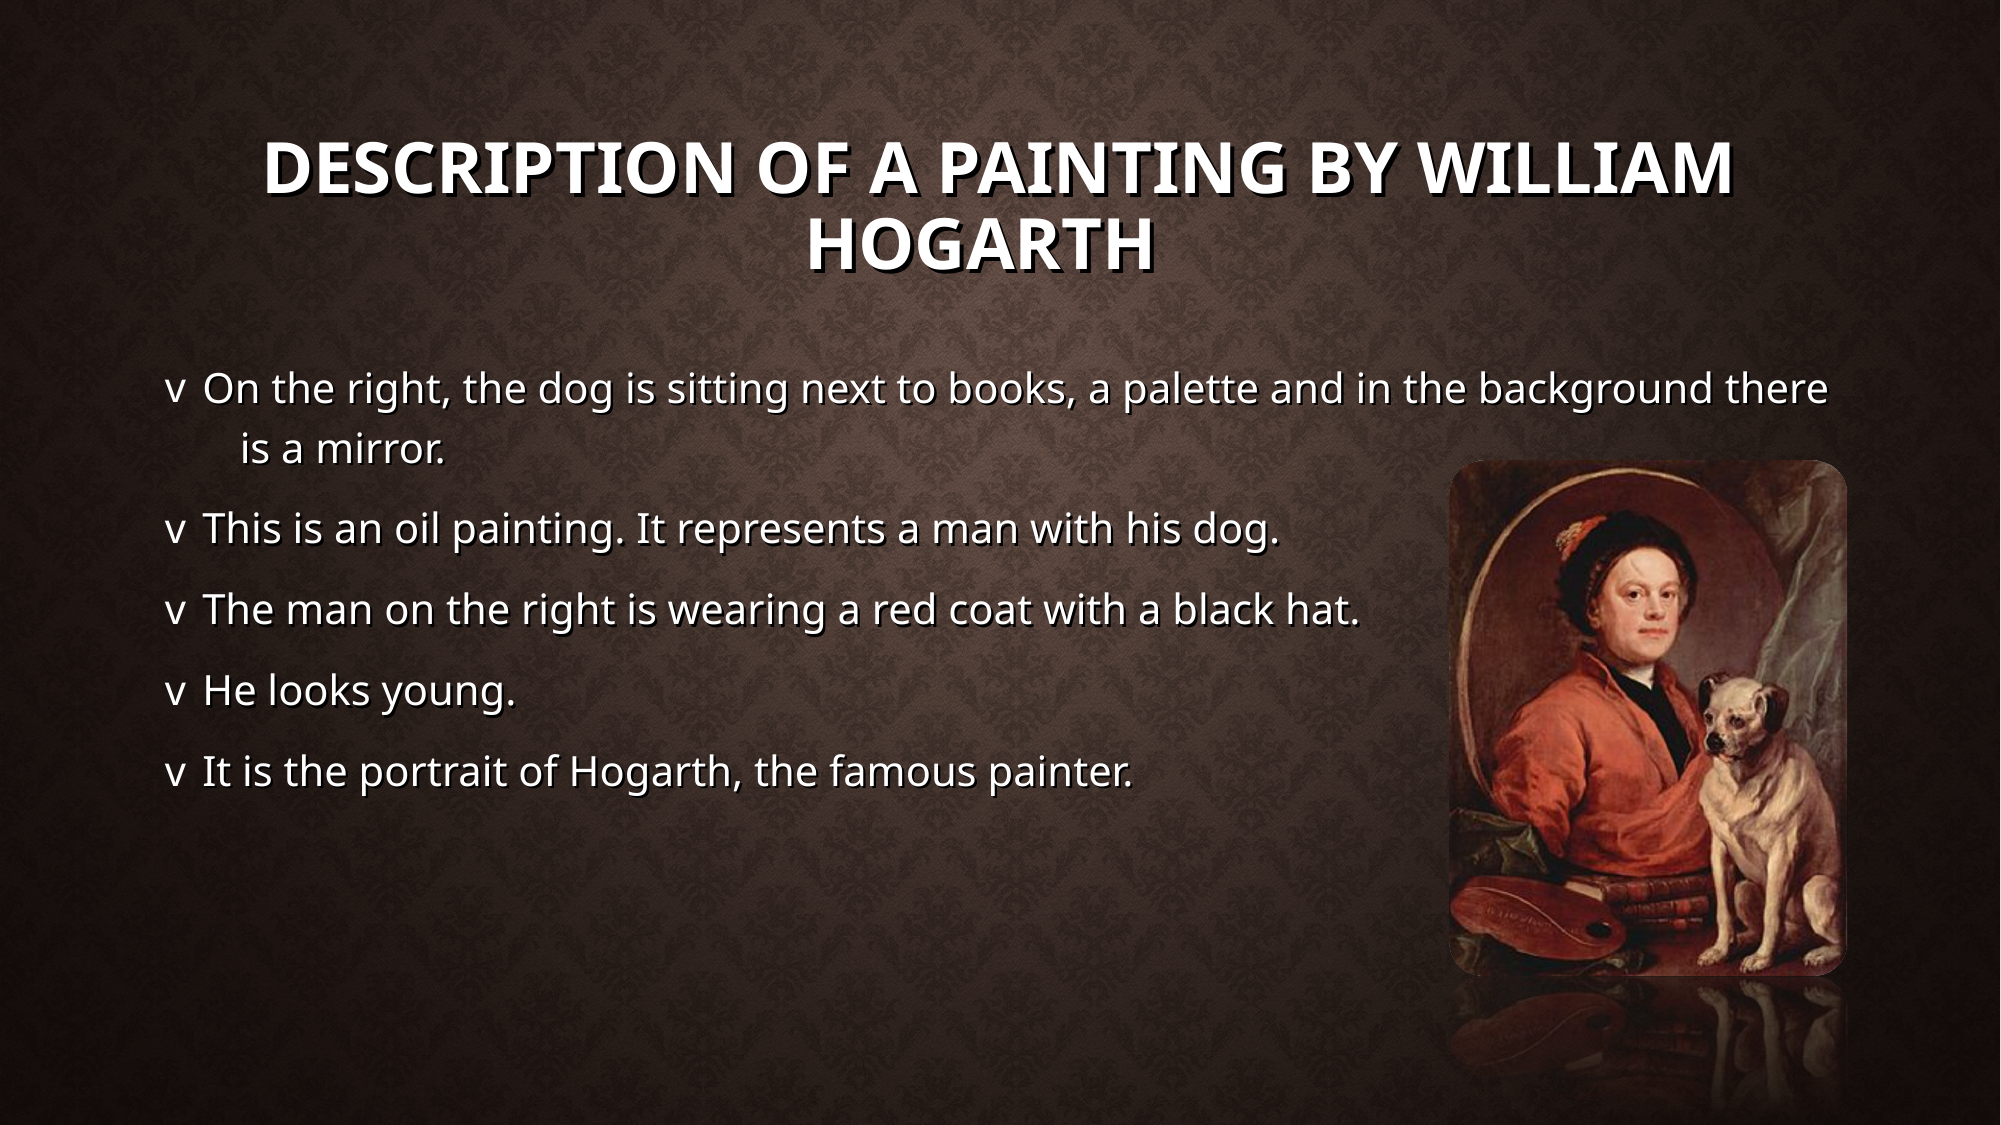

# Description of a painting by William Hogarth
On the right, the dog is sitting next to books, a palette and in the background there is a mirror.
This is an oil painting. It represents a man with his dog.
The man on the right is wearing a red coat with a black hat.
He looks young.
It is the portrait of Hogarth, the famous painter.